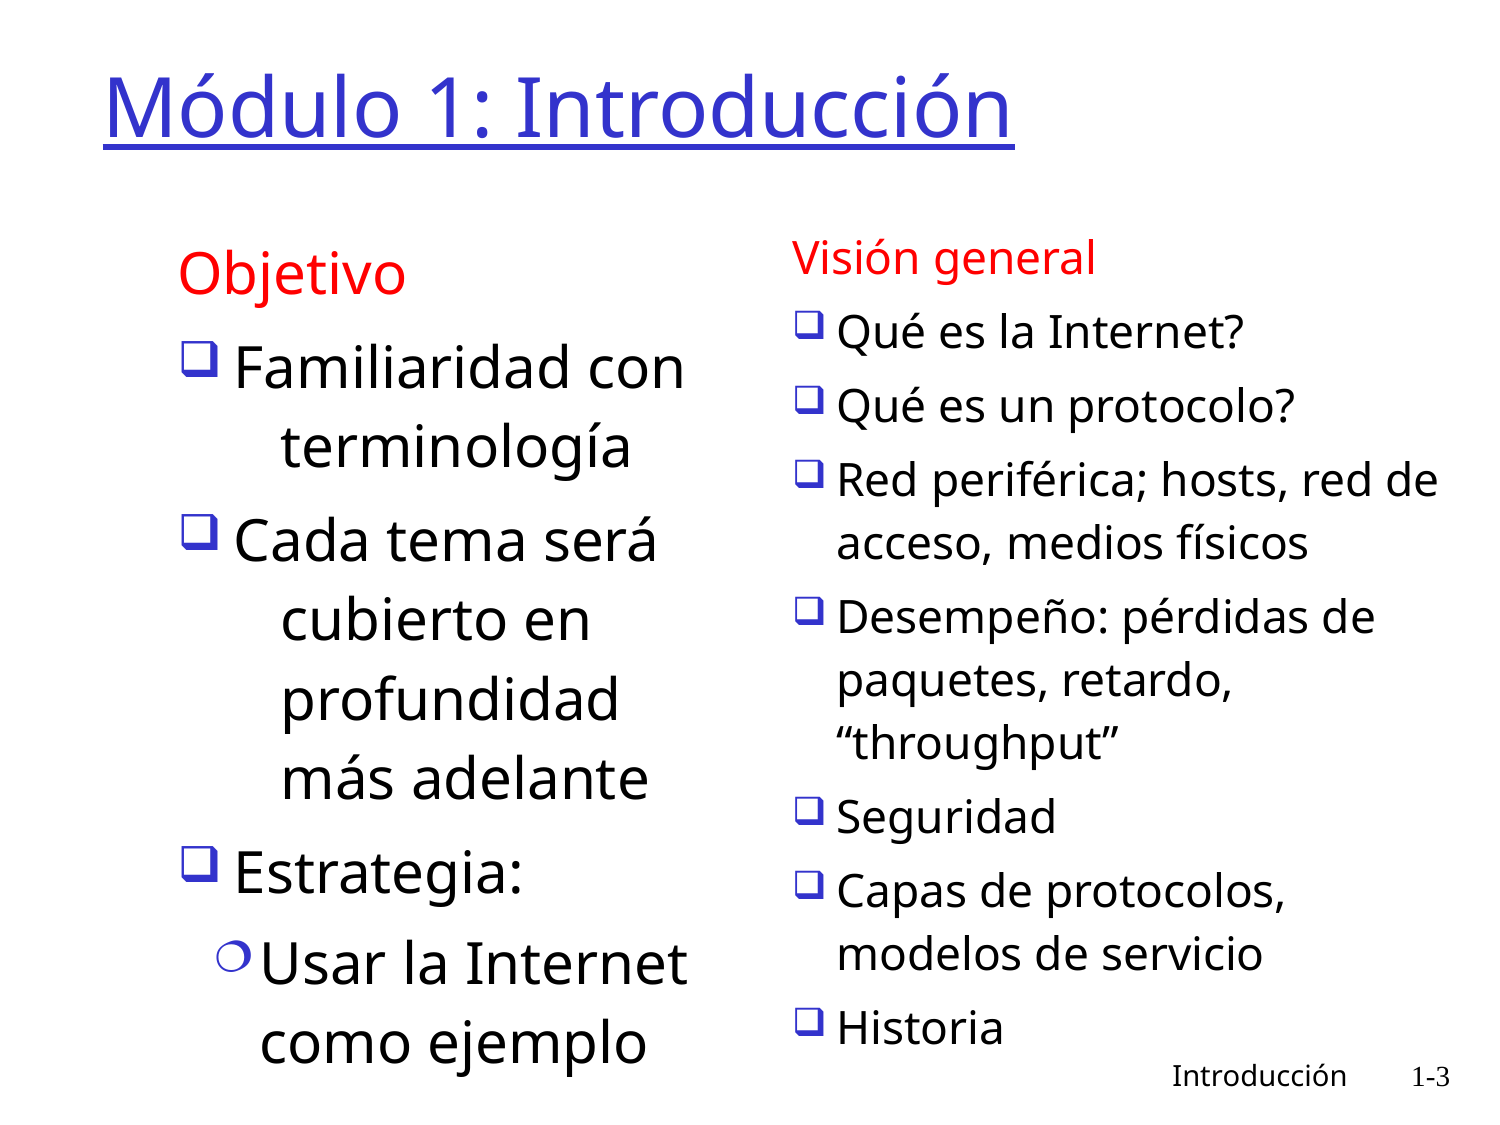

# Módulo 1: Introducción
Objetivo
Familiaridad con terminología
Cada tema será cubierto en profundidad más adelante
Estrategia:
Usar la Internet como ejemplo
Visión general
Qué es la Internet?
Qué es un protocolo?
Red periférica; hosts, red de acceso, medios físicos
Desempeño: pérdidas de paquetes, retardo, “throughput”
Seguridad
Capas de protocolos, modelos de servicio
Historia
 Introducción